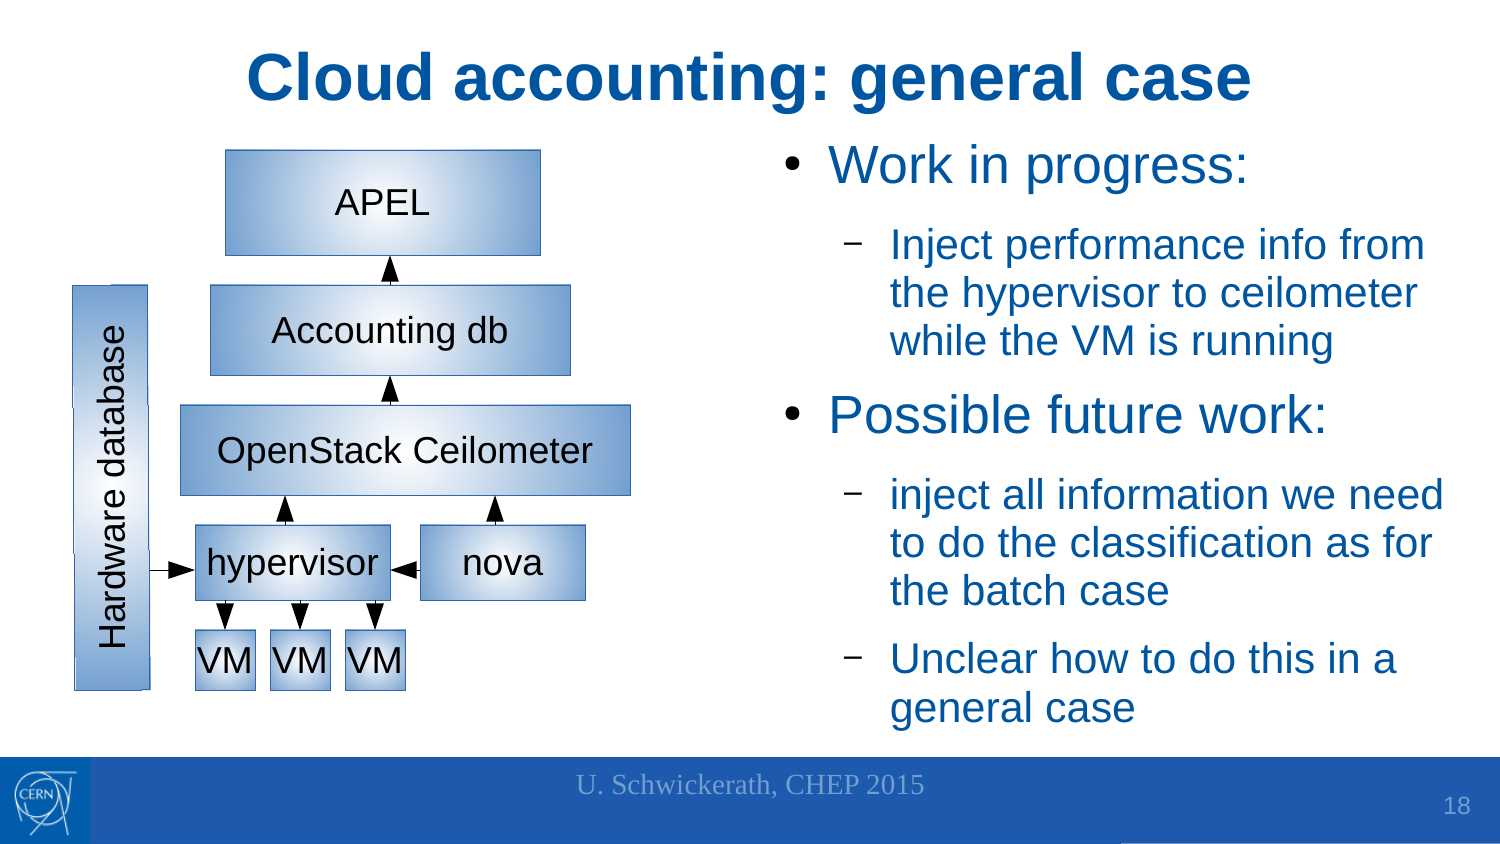

# Cloud accounting: general case
Work in progress:
Inject performance info from the hypervisor to ceilometer while the VM is running
Possible future work:
inject all information we need to do the classification as for the batch case
Unclear how to do this in a general case
APEL
Accounting db
OpenStack Ceilometer
Hardware database
hypervisor
nova
VM
VM
VM
U. Schwickerath, CHEP 2015
18